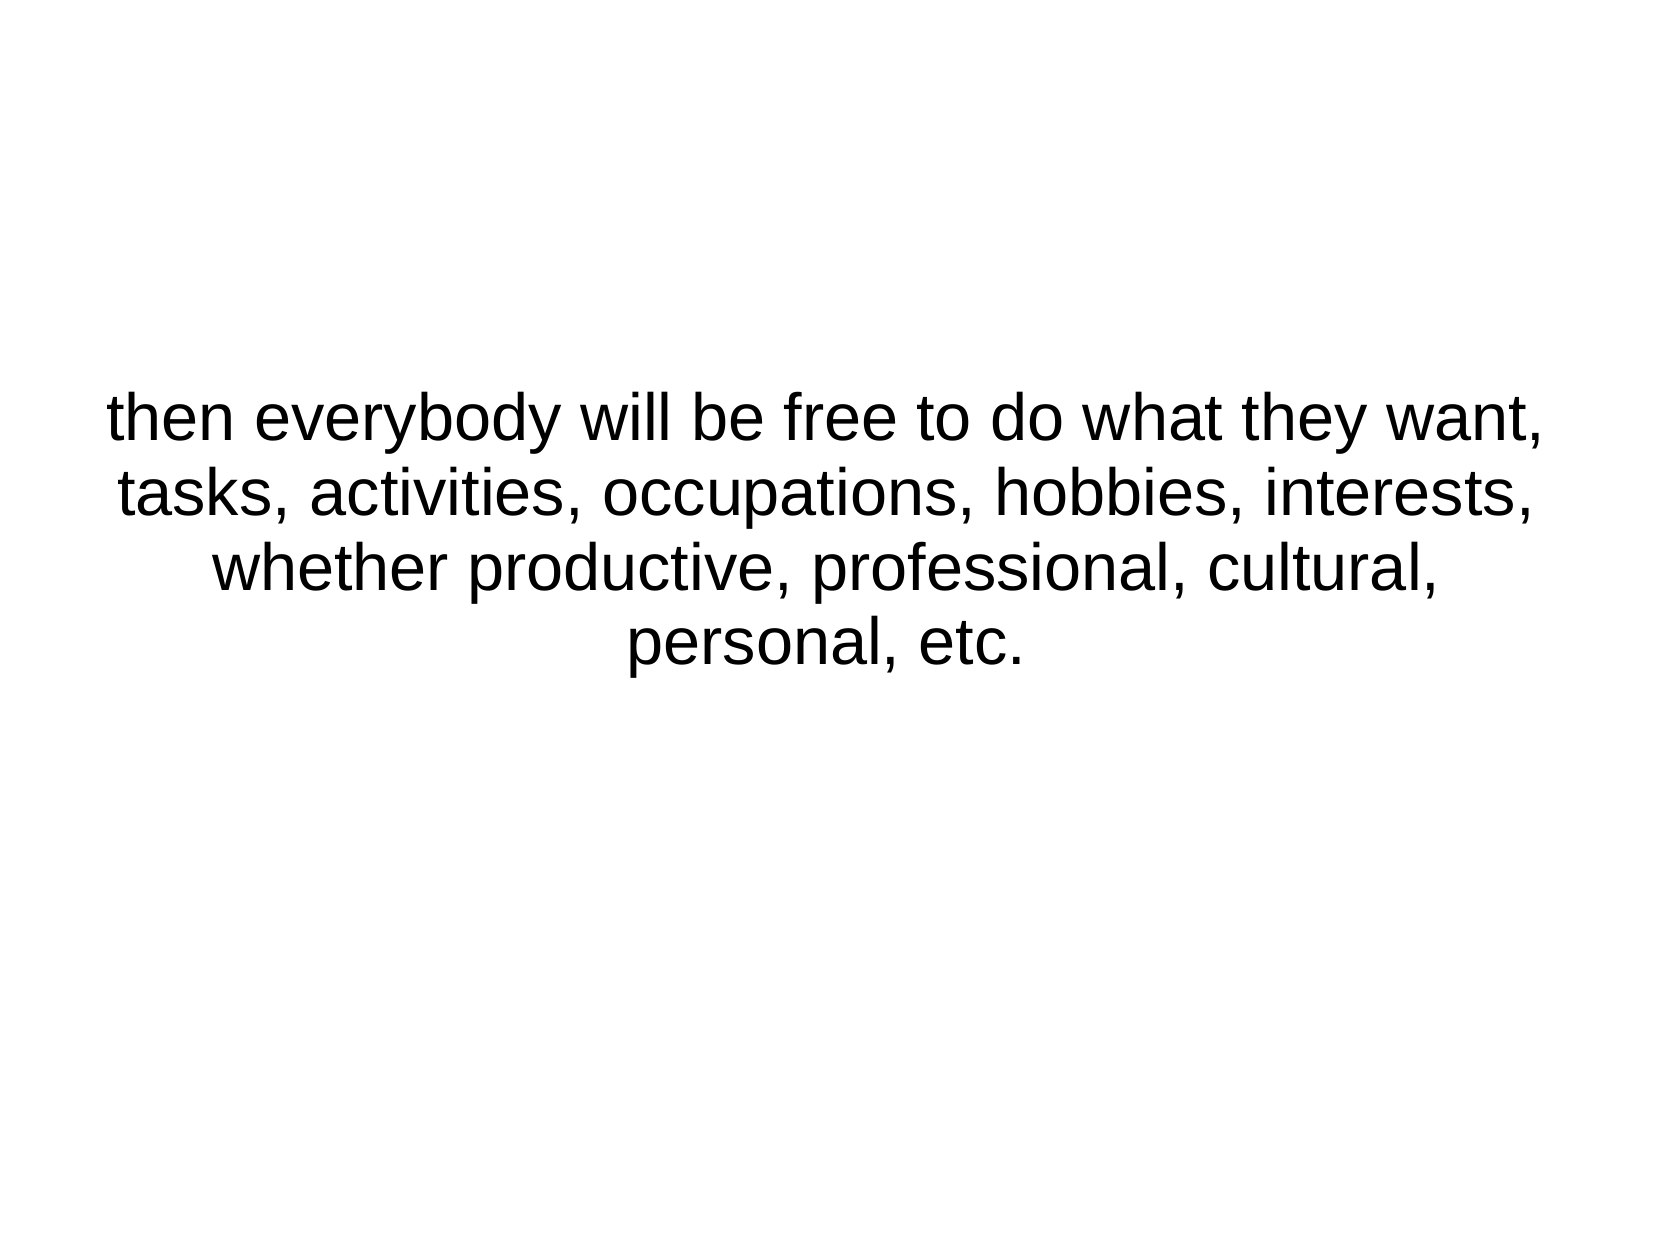

# then everybody will be free to do what they want, tasks, activities, occupations, hobbies, interests, whether productive, professional, cultural, personal, etc.